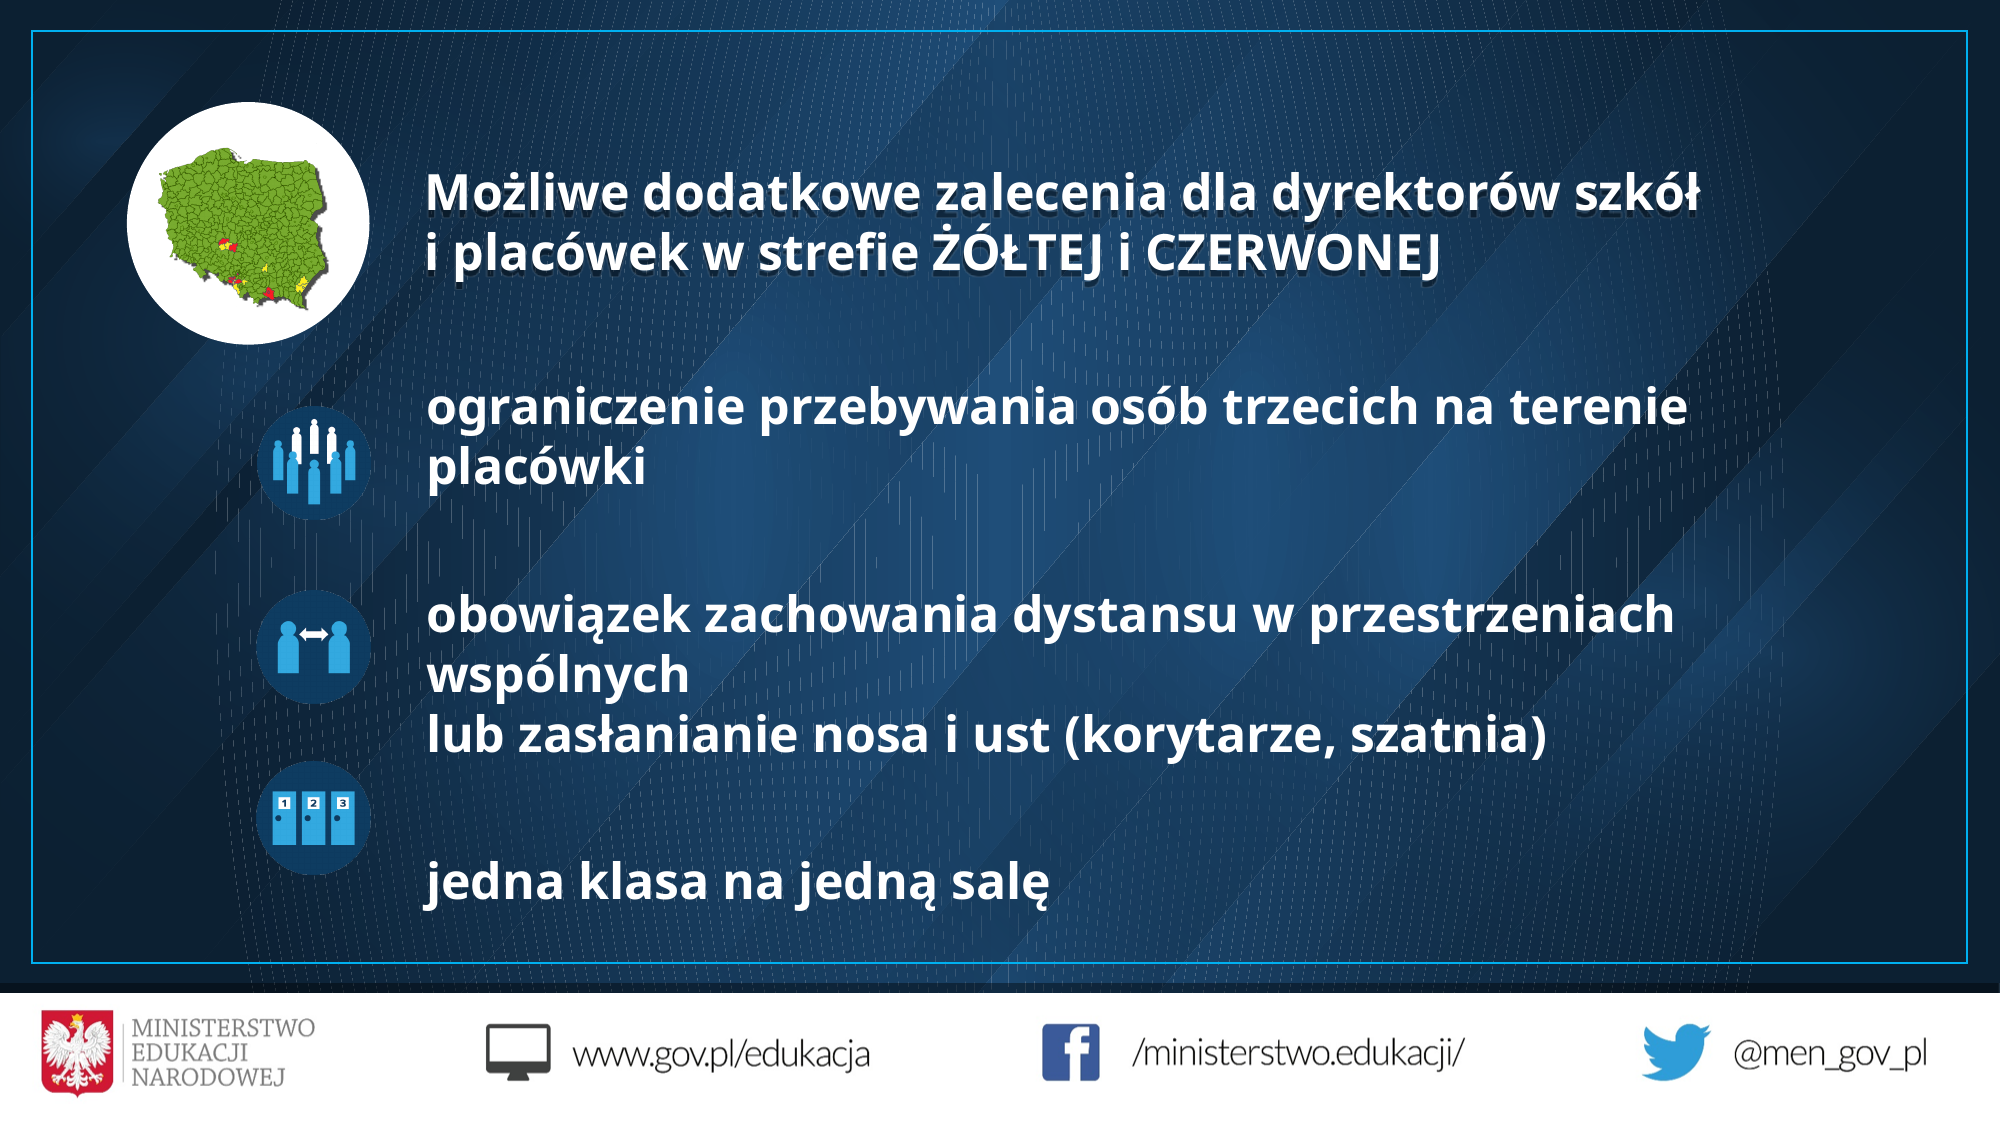

Możliwe dodatkowe zalecenia dla dyrektorów szkół
i placówek w strefie ŻÓŁTEJ i CZERWONEJ
ograniczenie przebywania osób trzecich na terenie placówki
obowiązek zachowania dystansu w przestrzeniach wspólnych
lub zasłanianie nosa i ust (korytarze, szatnia)
jedna klasa na jedną salę